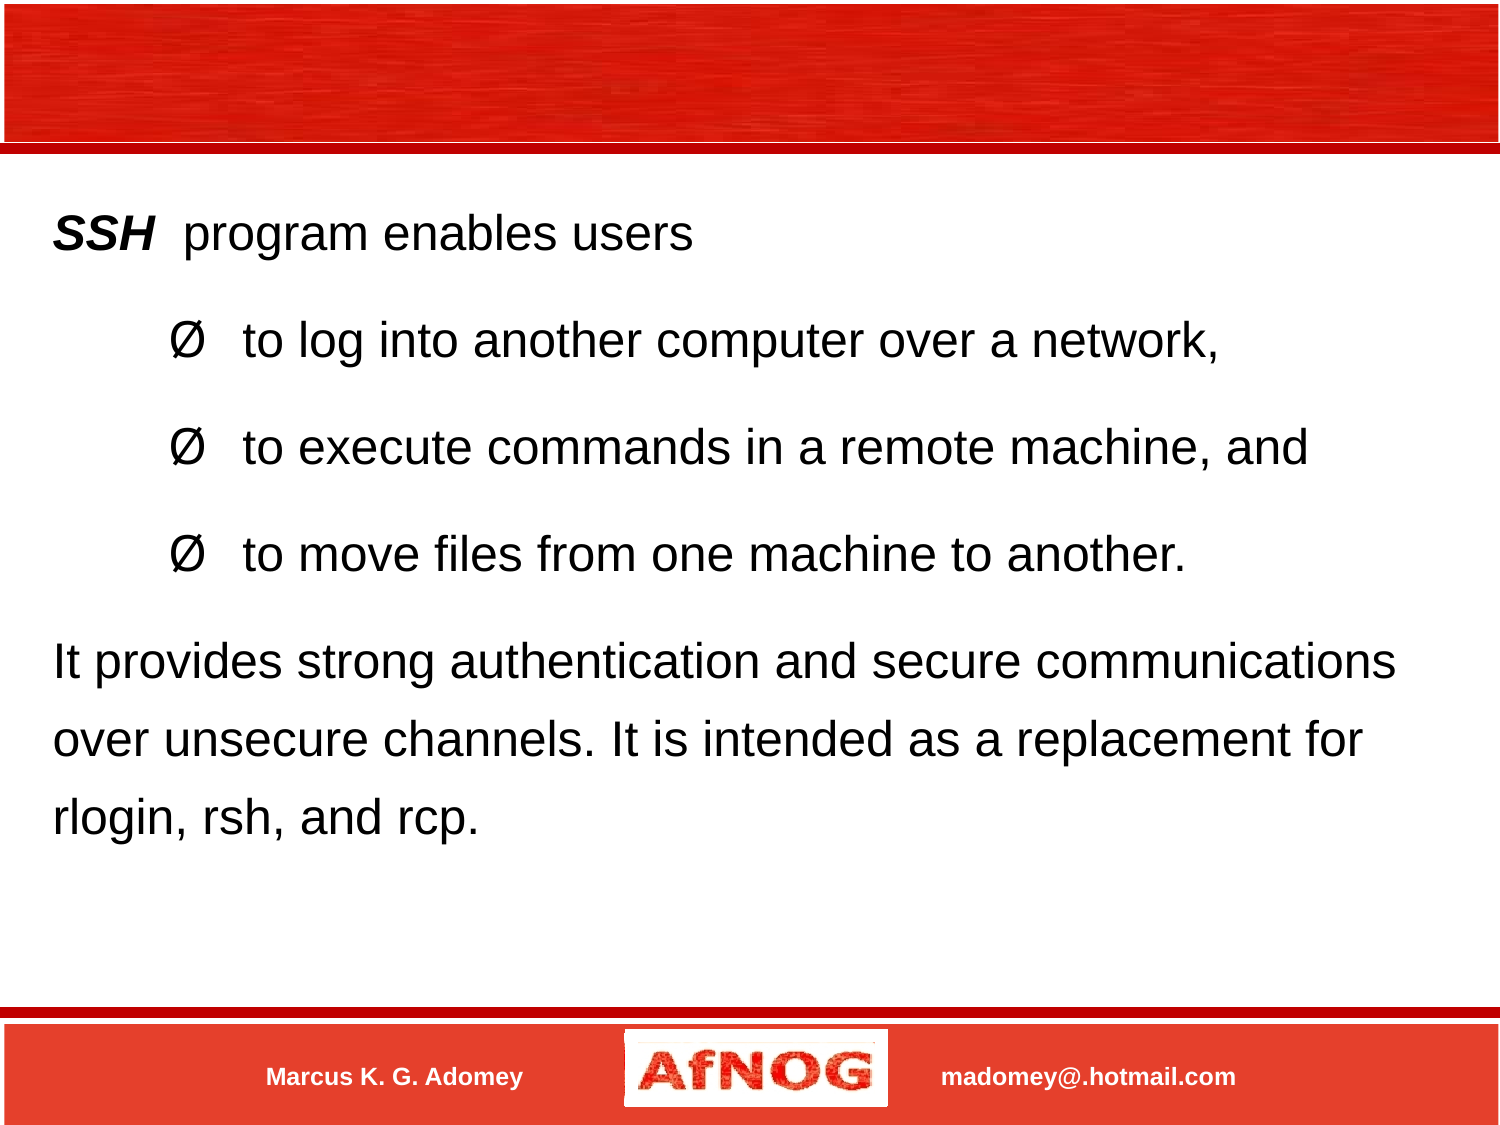

SSH program enables users
to log into another computer over a network,
to execute commands in a remote machine, and
to move files from one machine to another.
It provides strong authentication and secure communications over unsecure channels. It is intended as a replacement for rlogin, rsh, and rcp.